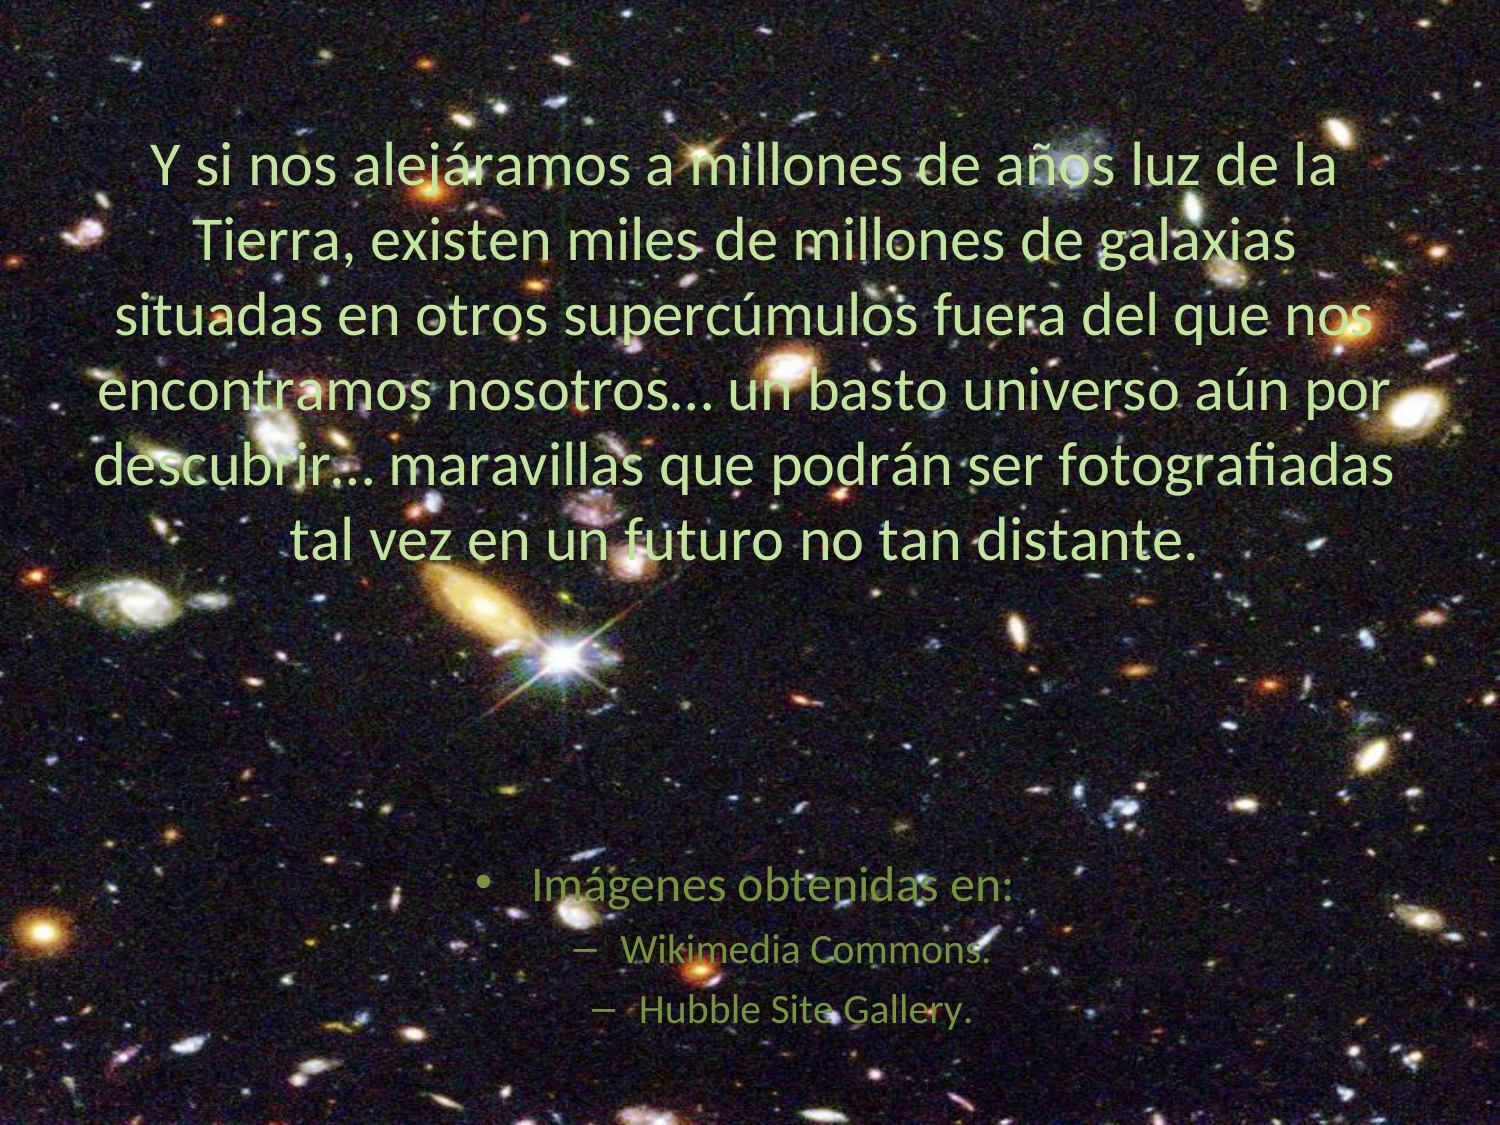

# Y si nos alejáramos a millones de años luz de la Tierra, existen miles de millones de galaxias situadas en otros supercúmulos fuera del que nos encontramos nosotros… un basto universo aún por descubrir… maravillas que podrán ser fotografiadas tal vez en un futuro no tan distante.
Imágenes obtenidas en:
Wikimedia Commons.
Hubble Site Gallery.